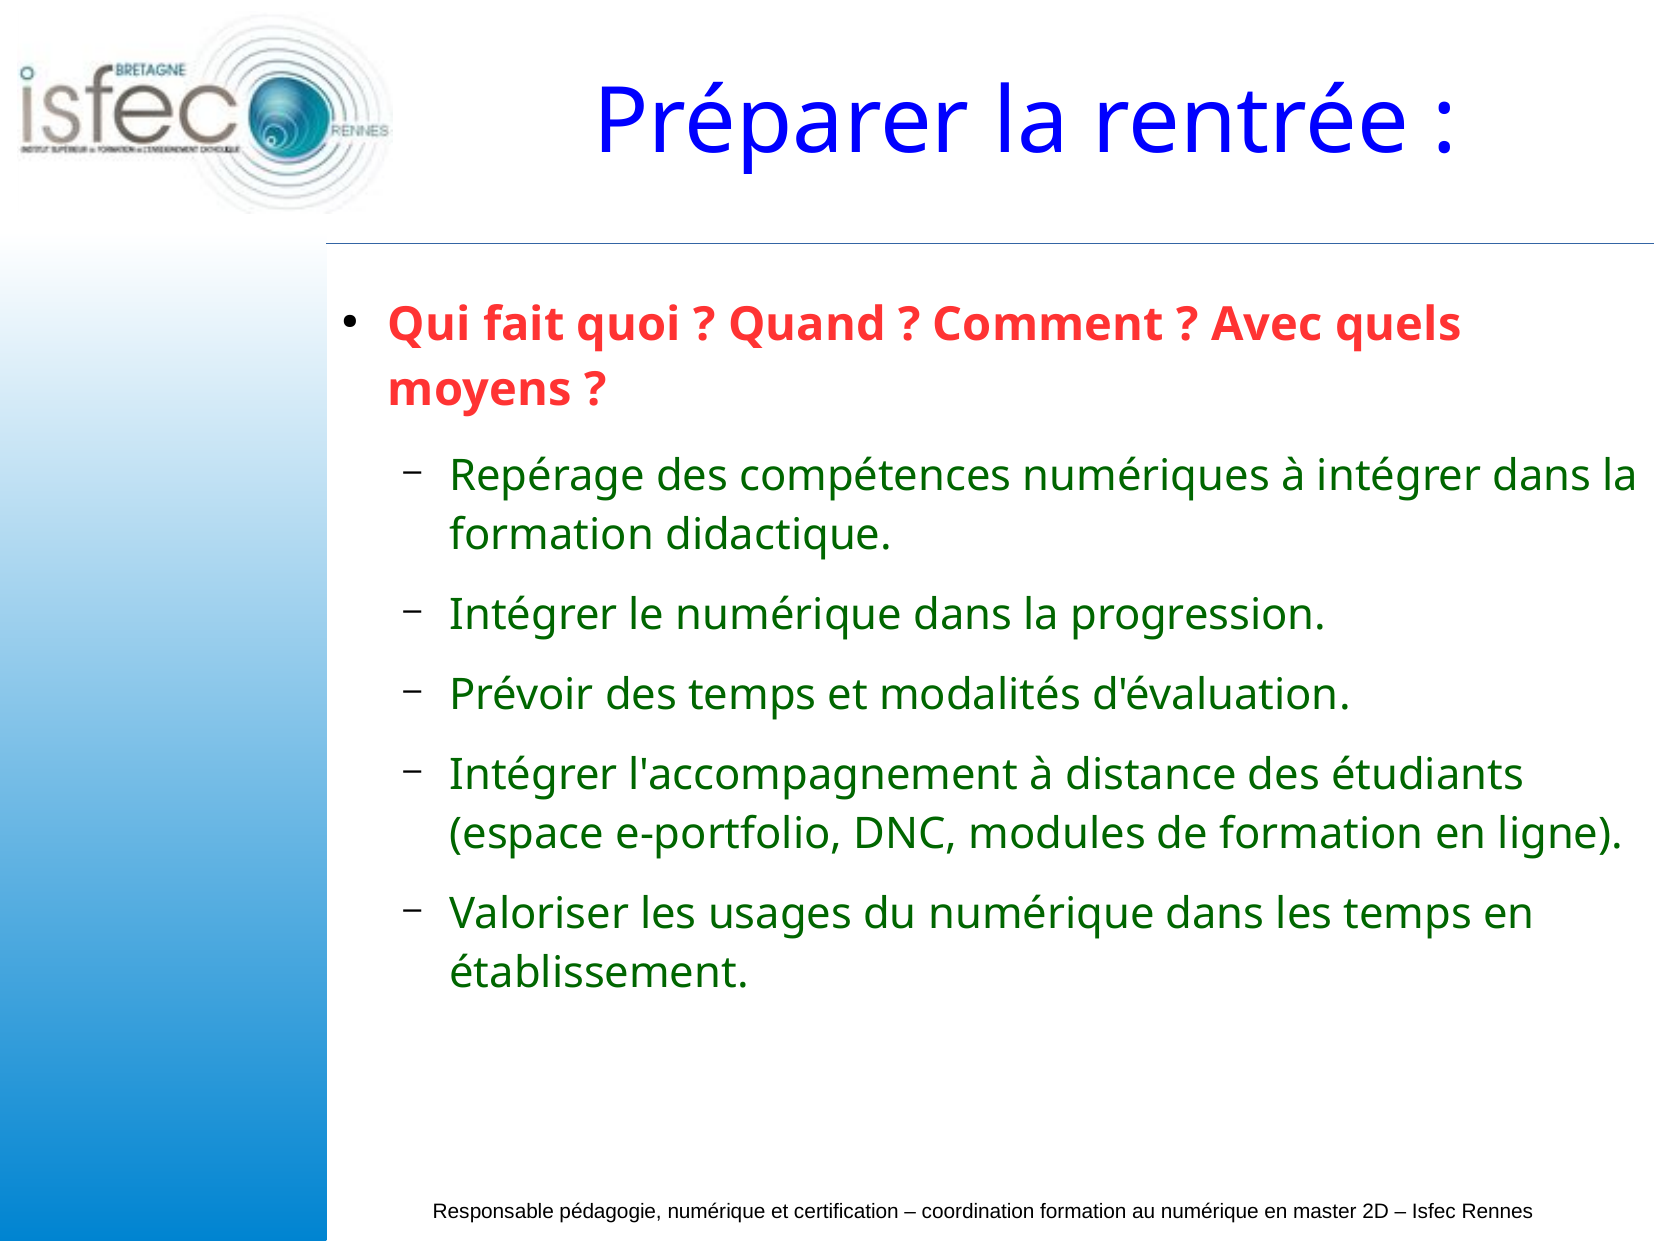

# Préparer la rentrée :
Qui fait quoi ? Quand ? Comment ? Avec quels moyens ?
Repérage des compétences numériques à intégrer dans la formation didactique.
Intégrer le numérique dans la progression.
Prévoir des temps et modalités d'évaluation.
Intégrer l'accompagnement à distance des étudiants (espace e-portfolio, DNC, modules de formation en ligne).
Valoriser les usages du numérique dans les temps en établissement.